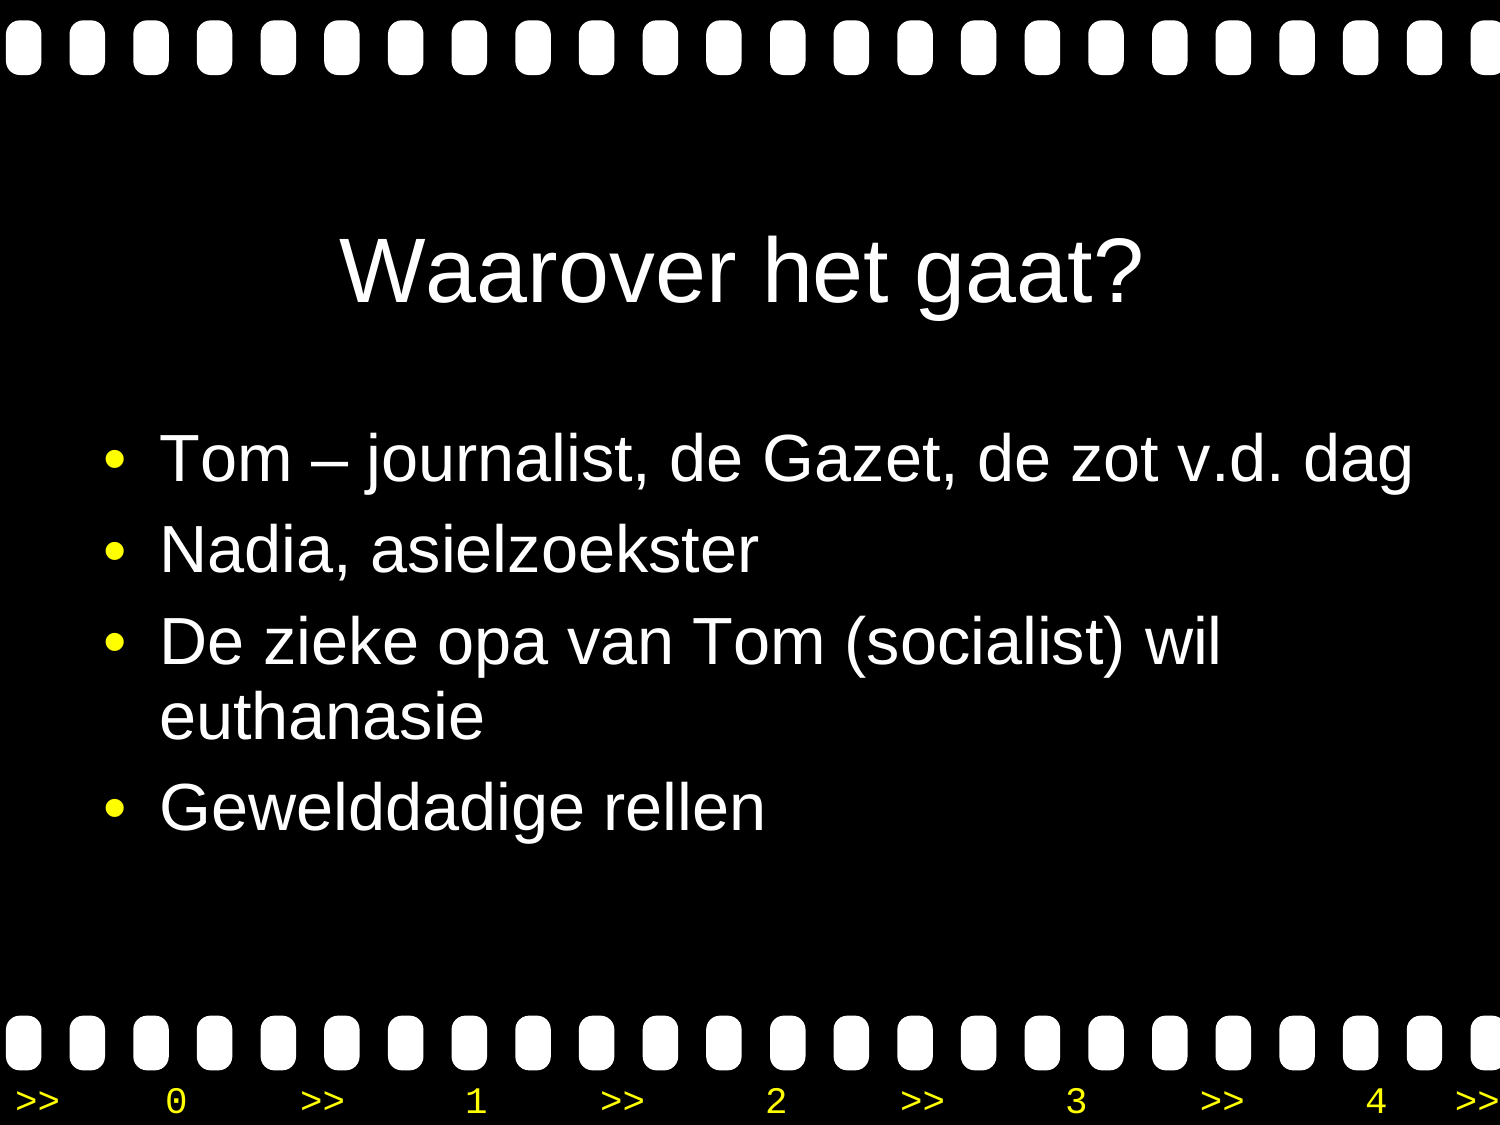

# Waarover het gaat?
Tom – journalist, de Gazet, de zot v.d. dag
Nadia, asielzoekster
De zieke opa van Tom (socialist) wil euthanasie
Gewelddadige rellen